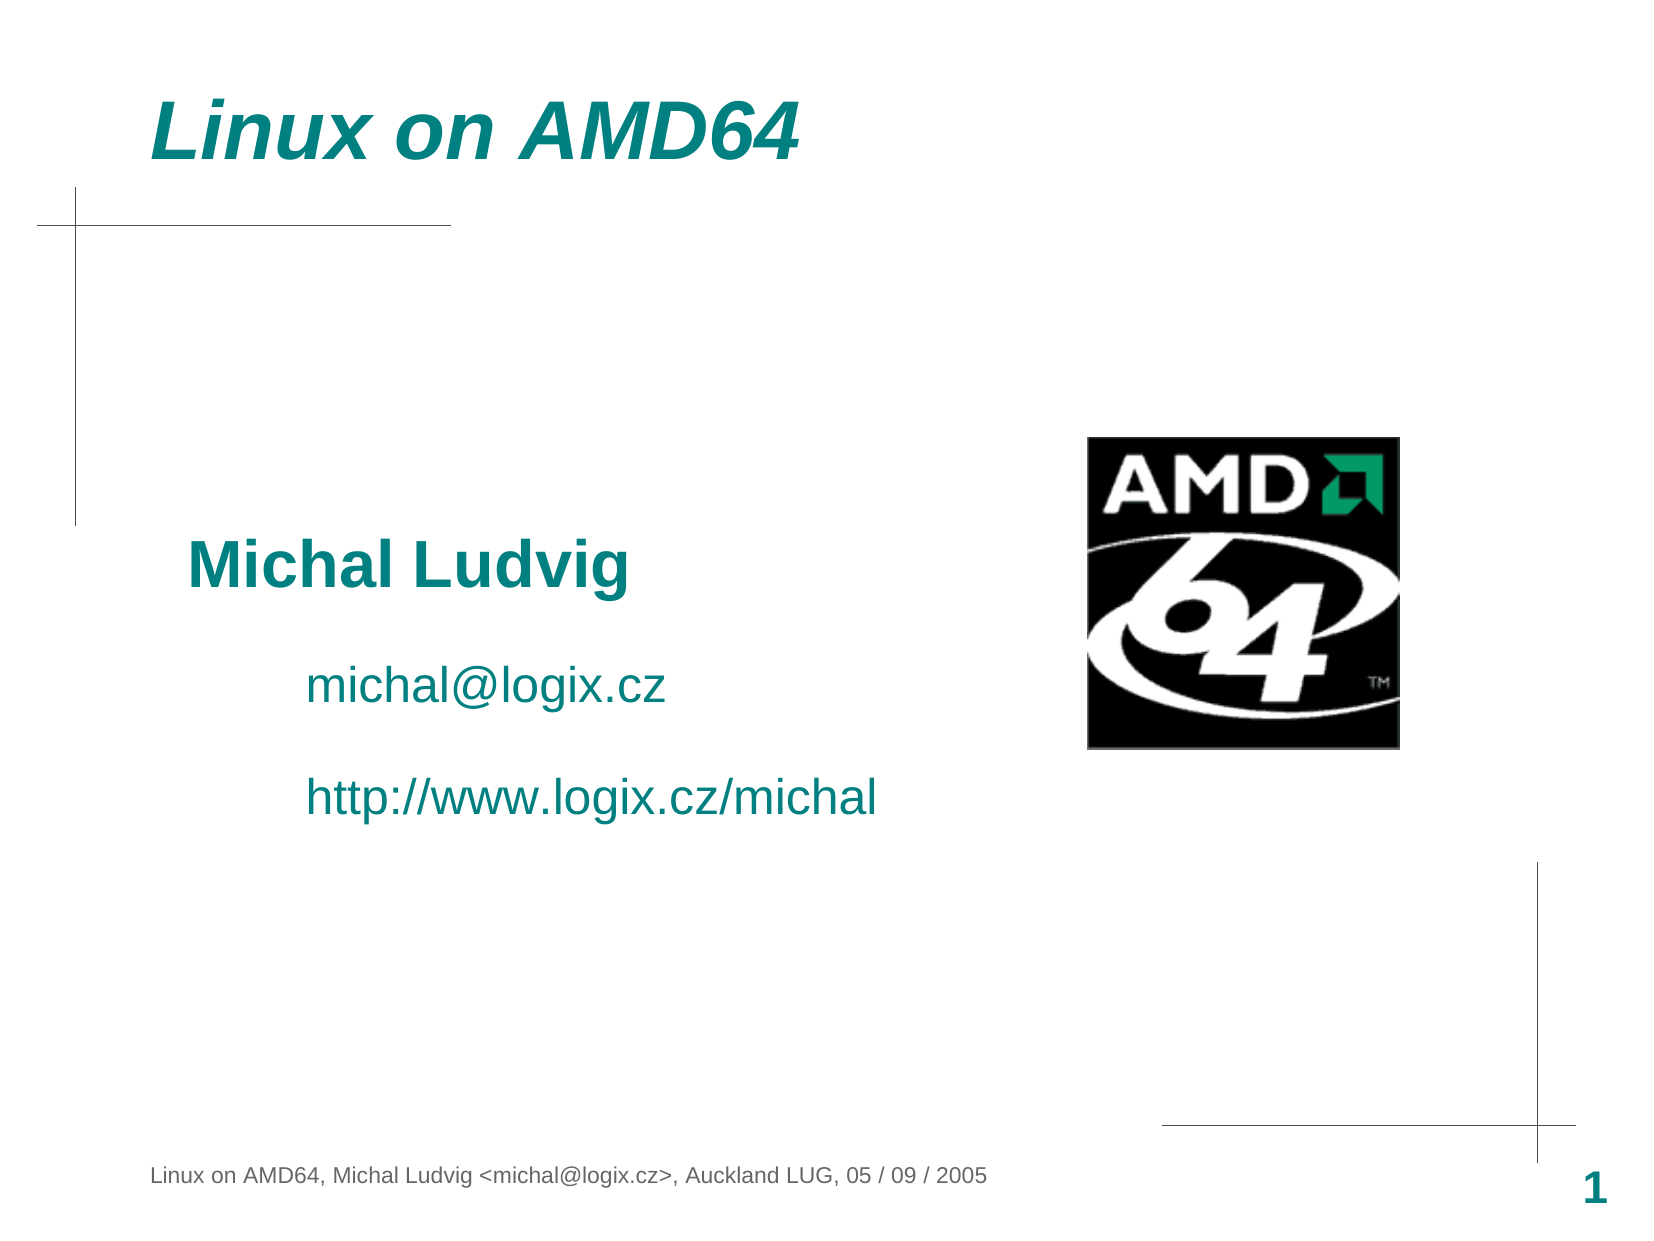

# Linux on AMD64
Michal Ludvig
	michal@logix.cz
	http://www.logix.cz/michal